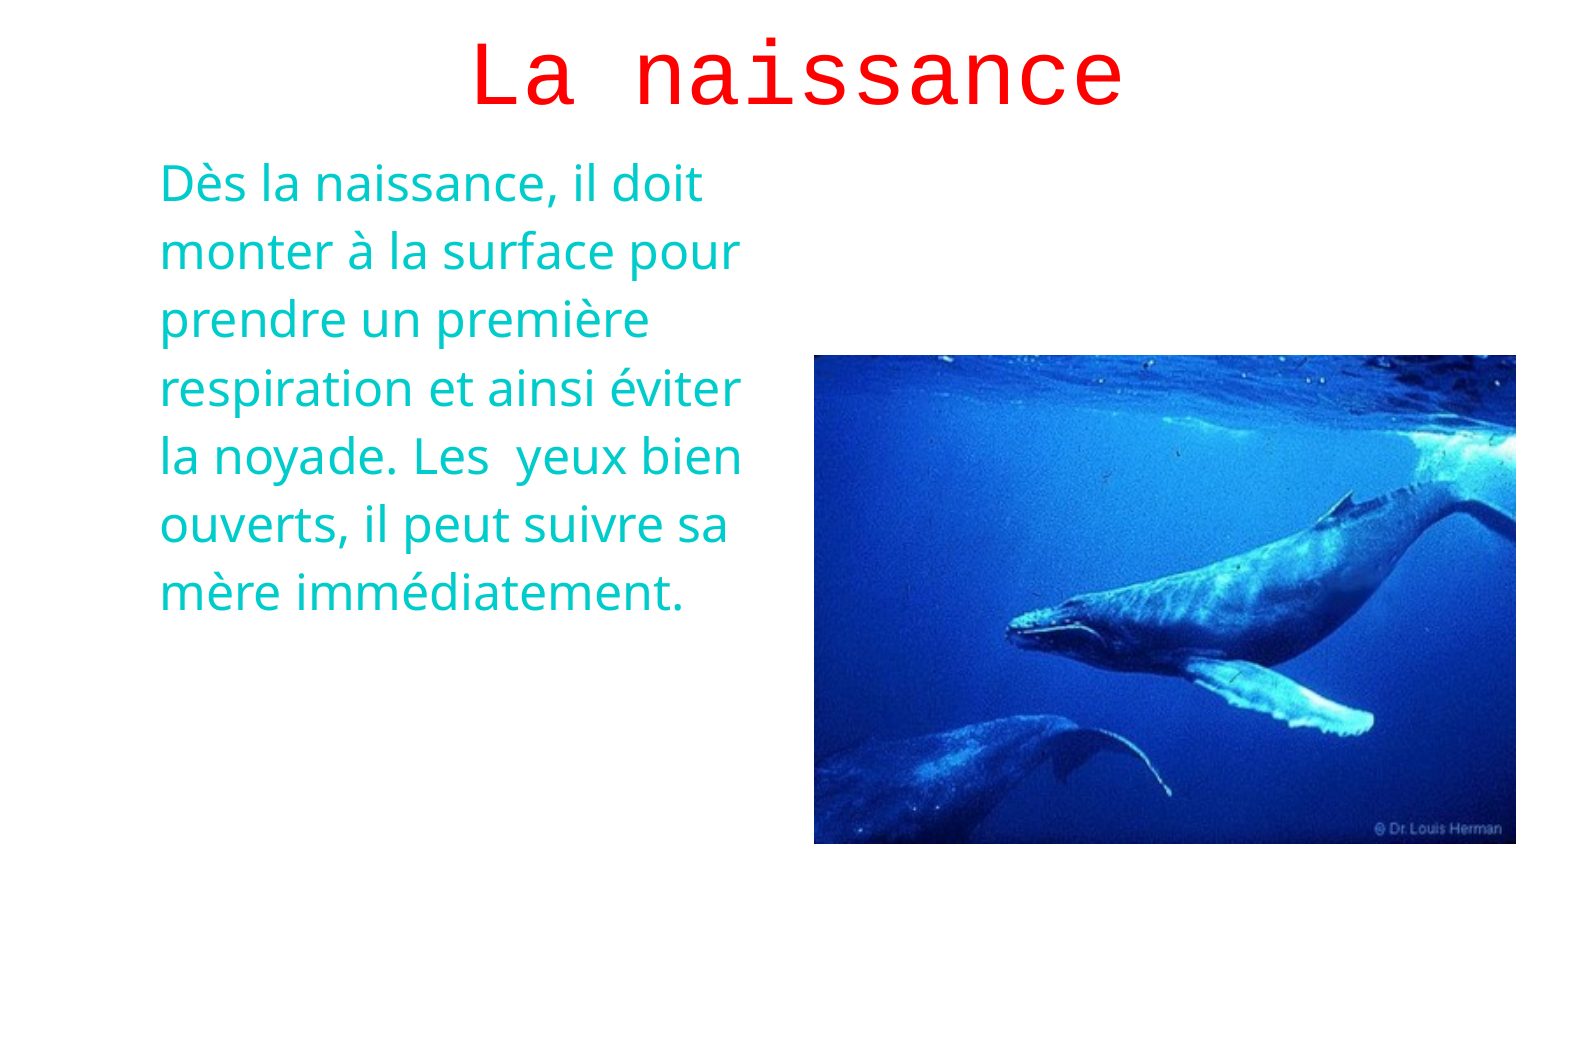

# La naissance
Dès la naissance, il doit monter à la surface pour prendre un première respiration et ainsi éviter la noyade. Les yeux bien ouverts, il peut suivre sa mère immédiatement.